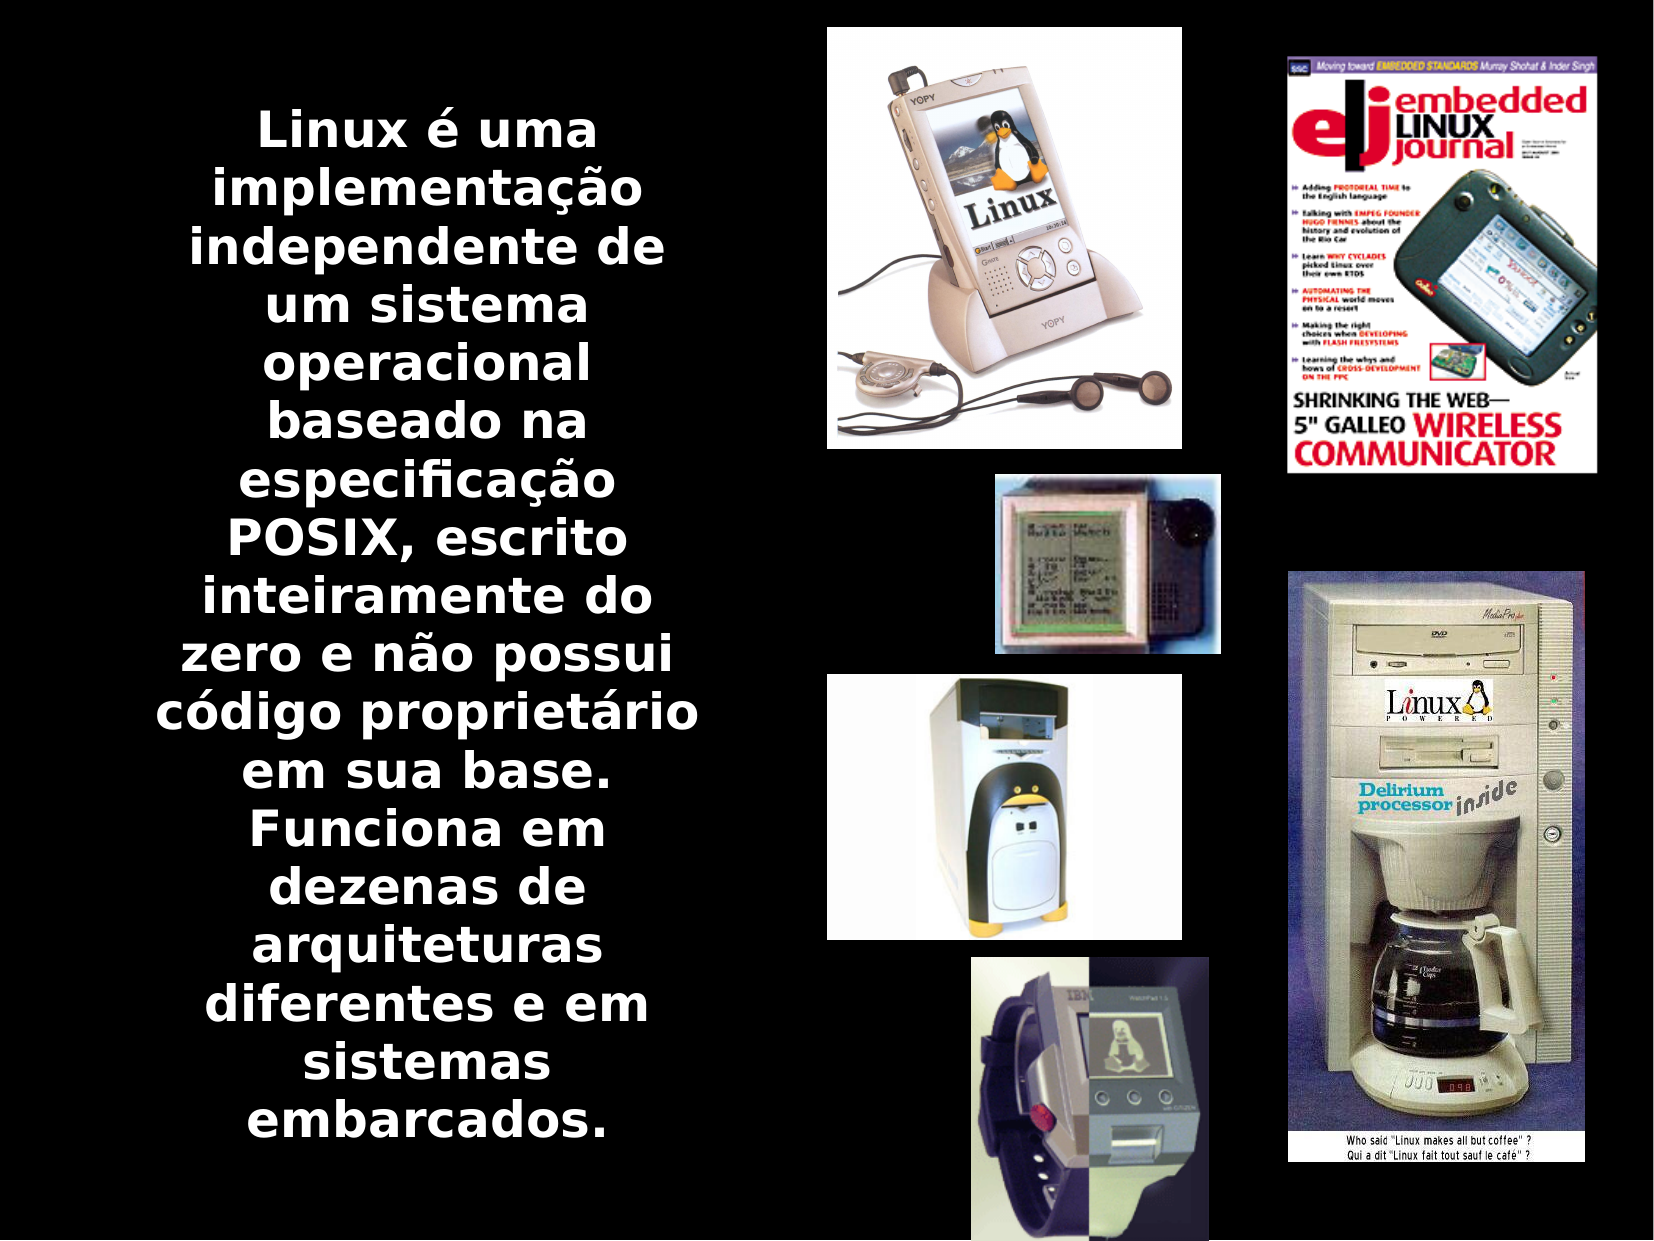

# Linux é uma implementação independente de um sistema operacional baseado na especificação POSIX, escrito inteiramente do zero e não possui código proprietário em sua base. Funciona em dezenas de arquiteturas diferentes e em sistemas embarcados.